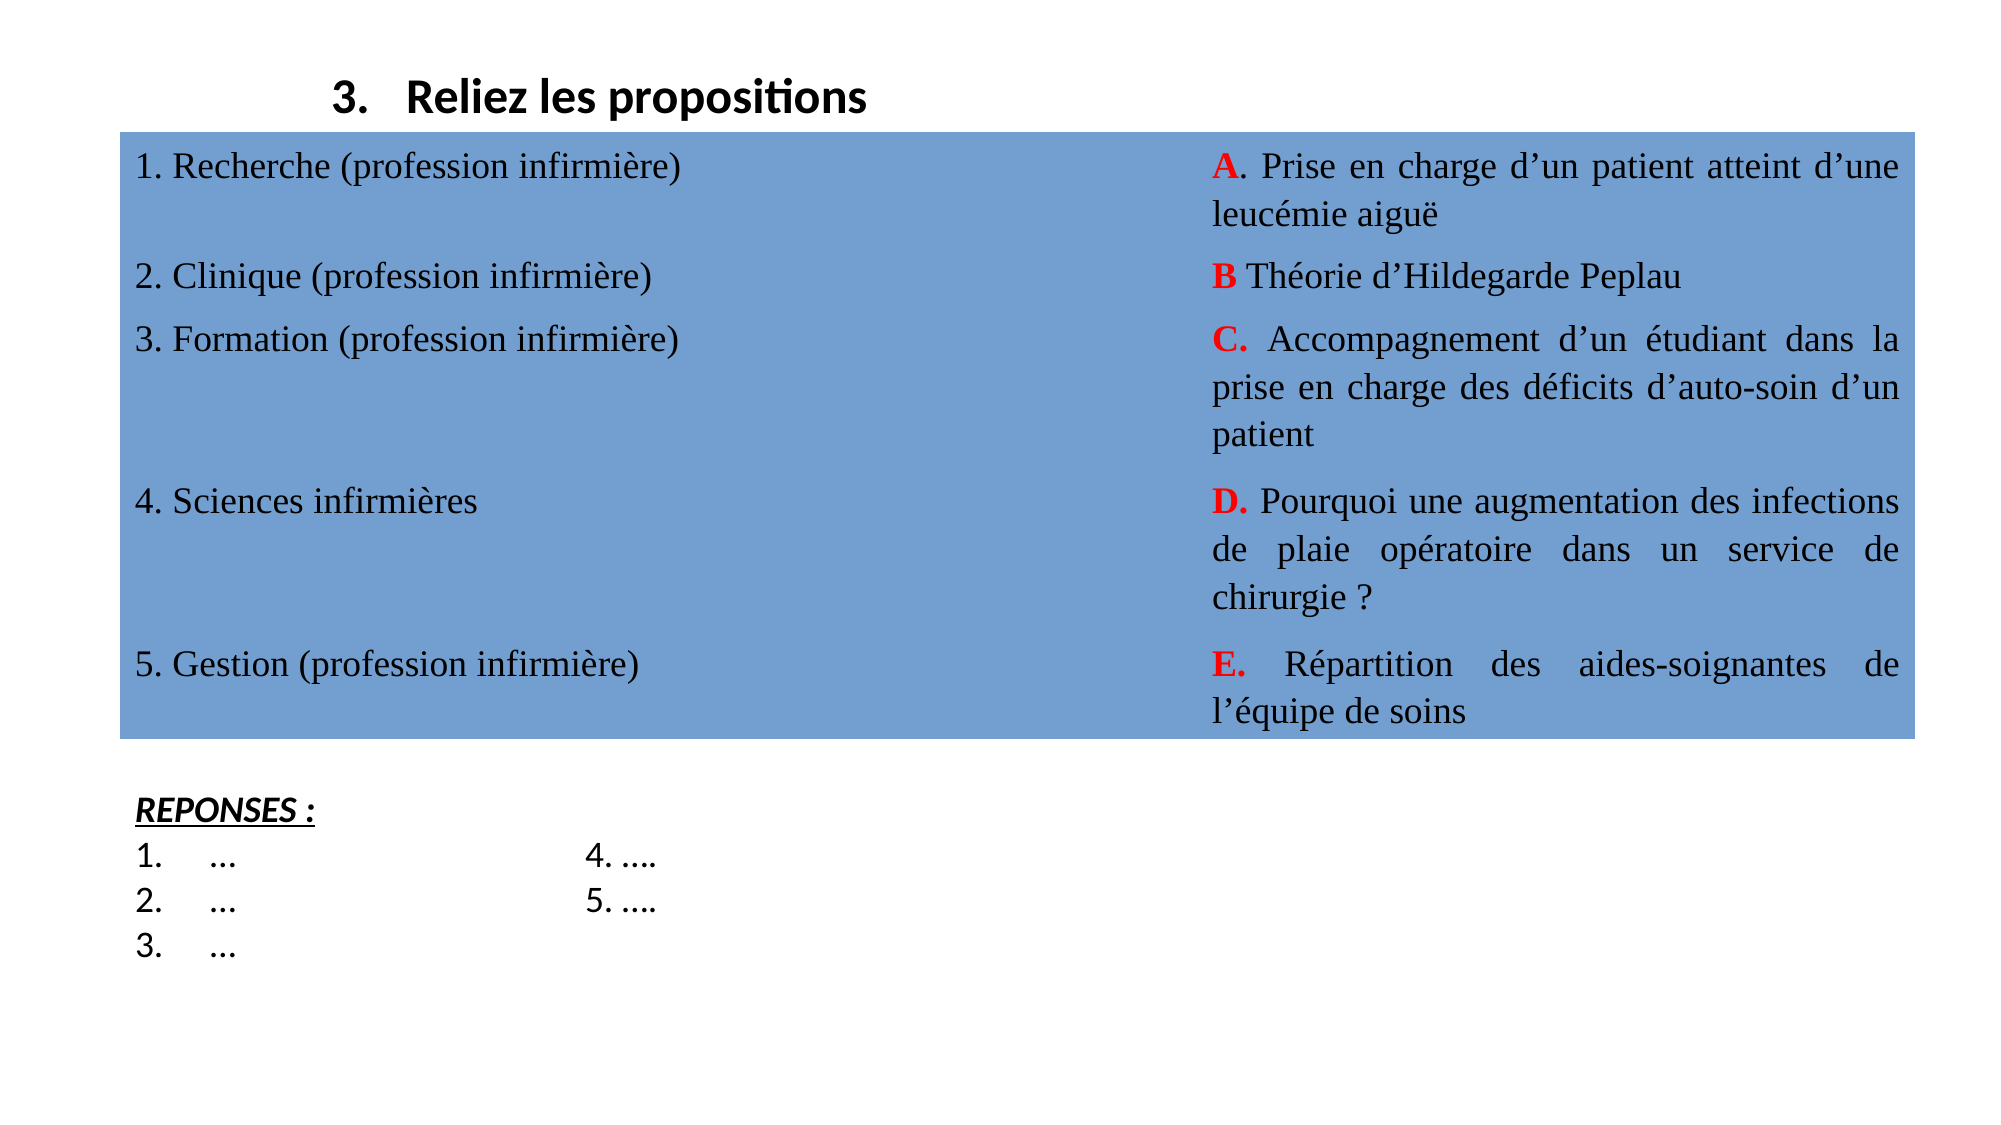

3.	Reliez les propositions
| 1. Recherche (profession infirmière) | A. Prise en charge d’un patient atteint d’une leucémie aiguë |
| --- | --- |
| 2. Clinique (profession infirmière) | B Théorie d’Hildegarde Peplau |
| 3. Formation (profession infirmière) | C. Accompagnement d’un étudiant dans la prise en charge des déficits d’auto-soin d’un patient |
| 4. Sciences infirmières | D. Pourquoi une augmentation des infections de plaie opératoire dans un service de chirurgie ? |
| 5. Gestion (profession infirmière) | E. Répartition des aides-soignantes de l’équipe de soins |
REPONSES :
1.	…					4. ….
2.	…					5. ….
3.	…